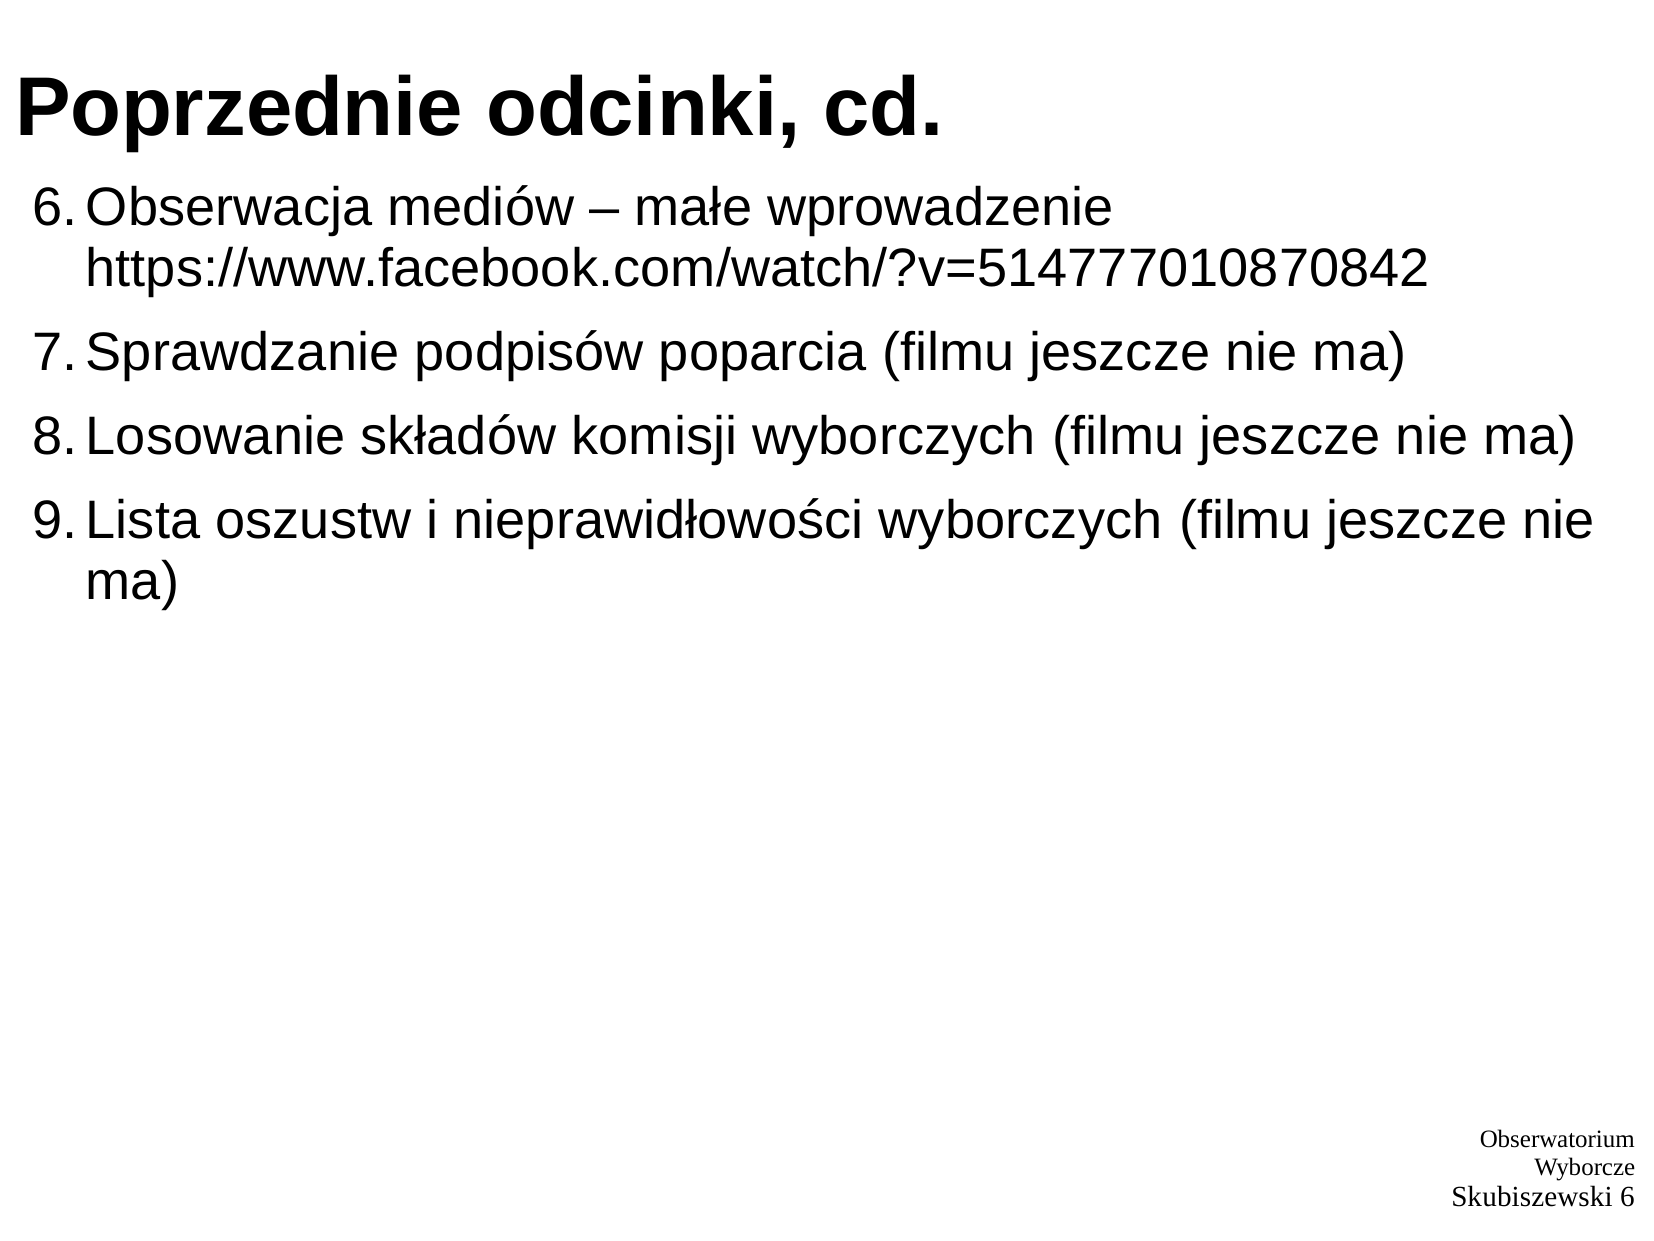

# Poprzednie odcinki, cd.
Obserwacja mediów – małe wprowadzenie https://www.facebook.com/watch/?v=514777010870842
Sprawdzanie podpisów poparcia (filmu jeszcze nie ma)
Losowanie składów komisji wyborczych (filmu jeszcze nie ma)
Lista oszustw i nieprawidłowości wyborczych (filmu jeszcze nie ma)
6